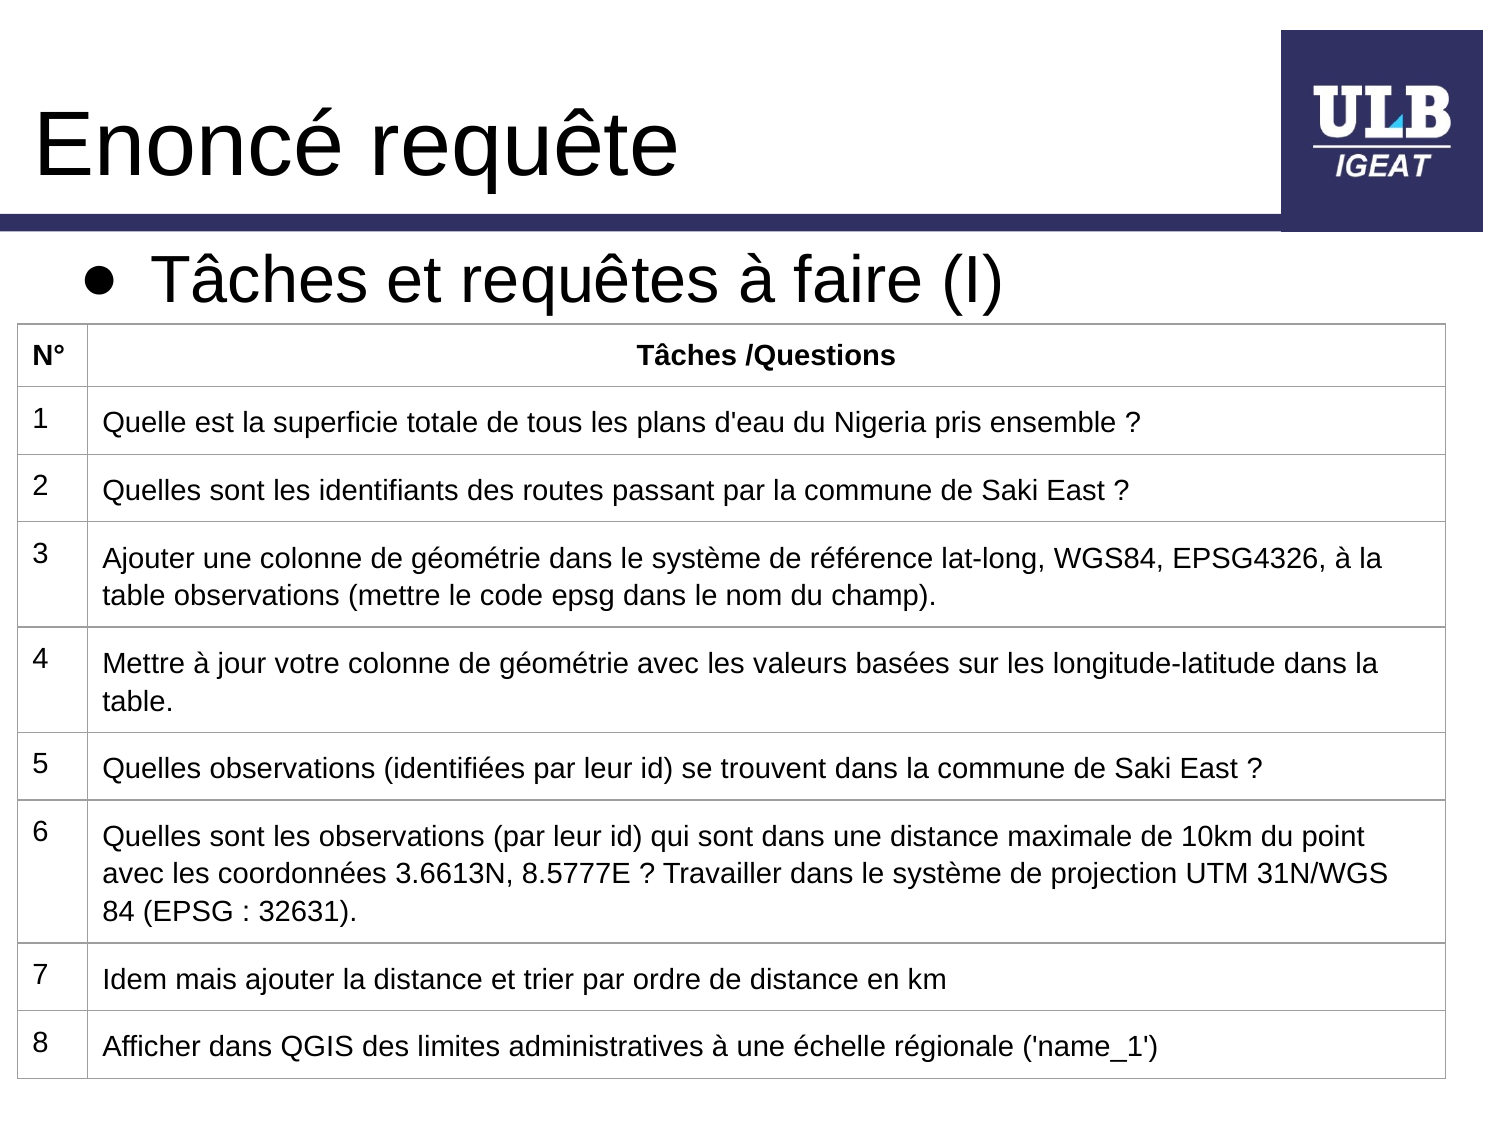

# Enoncé requête
Tâches et requêtes à faire (I)
| N° | Tâches /Questions |
| --- | --- |
| 1 | Quelle est la superficie totale de tous les plans d'eau du Nigeria pris ensemble ? |
| 2 | Quelles sont les identifiants des routes passant par la commune de Saki East ? |
| 3 | Ajouter une colonne de géométrie dans le système de référence lat-long, WGS84, EPSG4326, à la table observations (mettre le code epsg dans le nom du champ). |
| 4 | Mettre à jour votre colonne de géométrie avec les valeurs basées sur les longitude-latitude dans la table. |
| 5 | Quelles observations (identifiées par leur id) se trouvent dans la commune de Saki East ? |
| 6 | Quelles sont les observations (par leur id) qui sont dans une distance maximale de 10km du point avec les coordonnées 3.6613N, 8.5777E ? Travailler dans le système de projection UTM 31N/WGS 84 (EPSG : 32631). |
| 7 | Idem mais ajouter la distance et trier par ordre de distance en km |
| 8 | Afficher dans QGIS des limites administratives à une échelle régionale ('name\_1') |